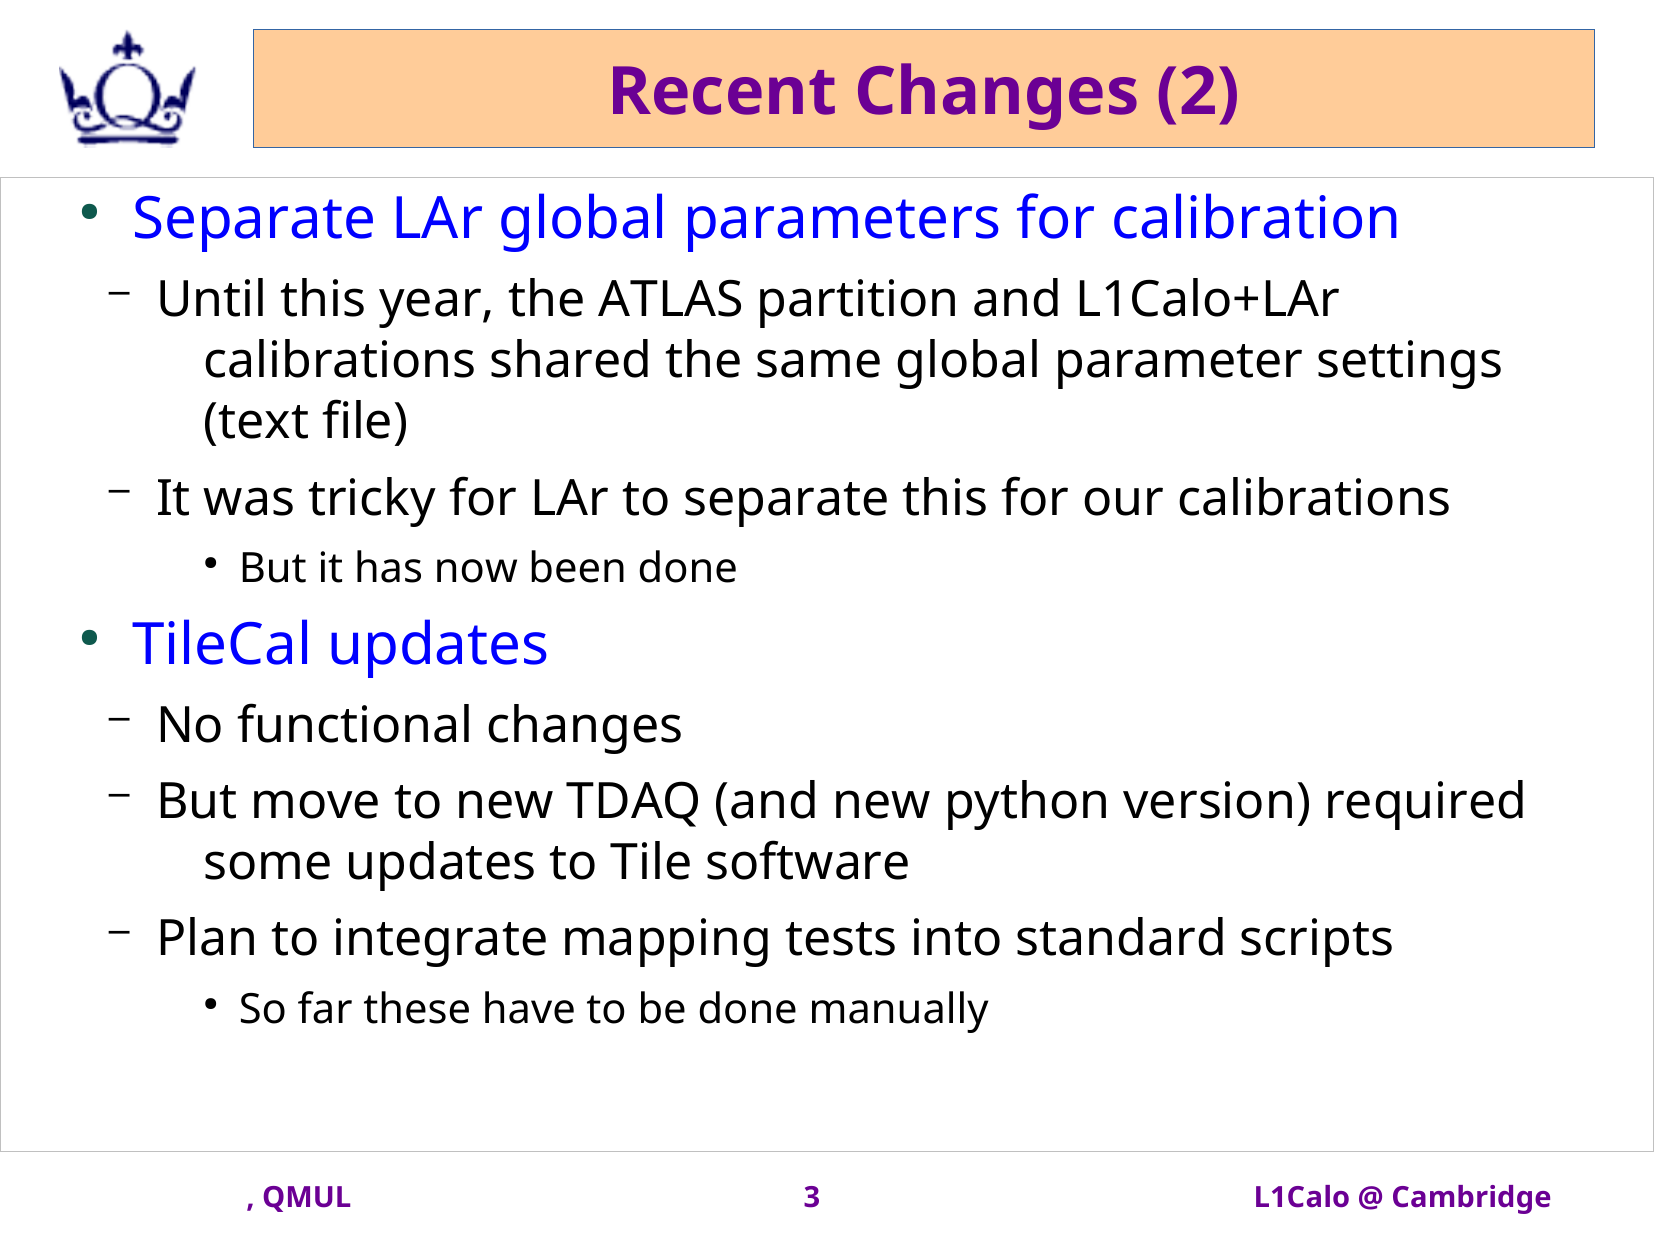

# Recent Changes (2)
Separate LAr global parameters for calibration
Until this year, the ATLAS partition and L1Calo+LAr calibrations shared the same global parameter settings (text file)
It was tricky for LAr to separate this for our calibrations
But it has now been done
TileCal updates
No functional changes
But move to new TDAQ (and new python version) required some updates to Tile software
Plan to integrate mapping tests into standard scripts
So far these have to be done manually